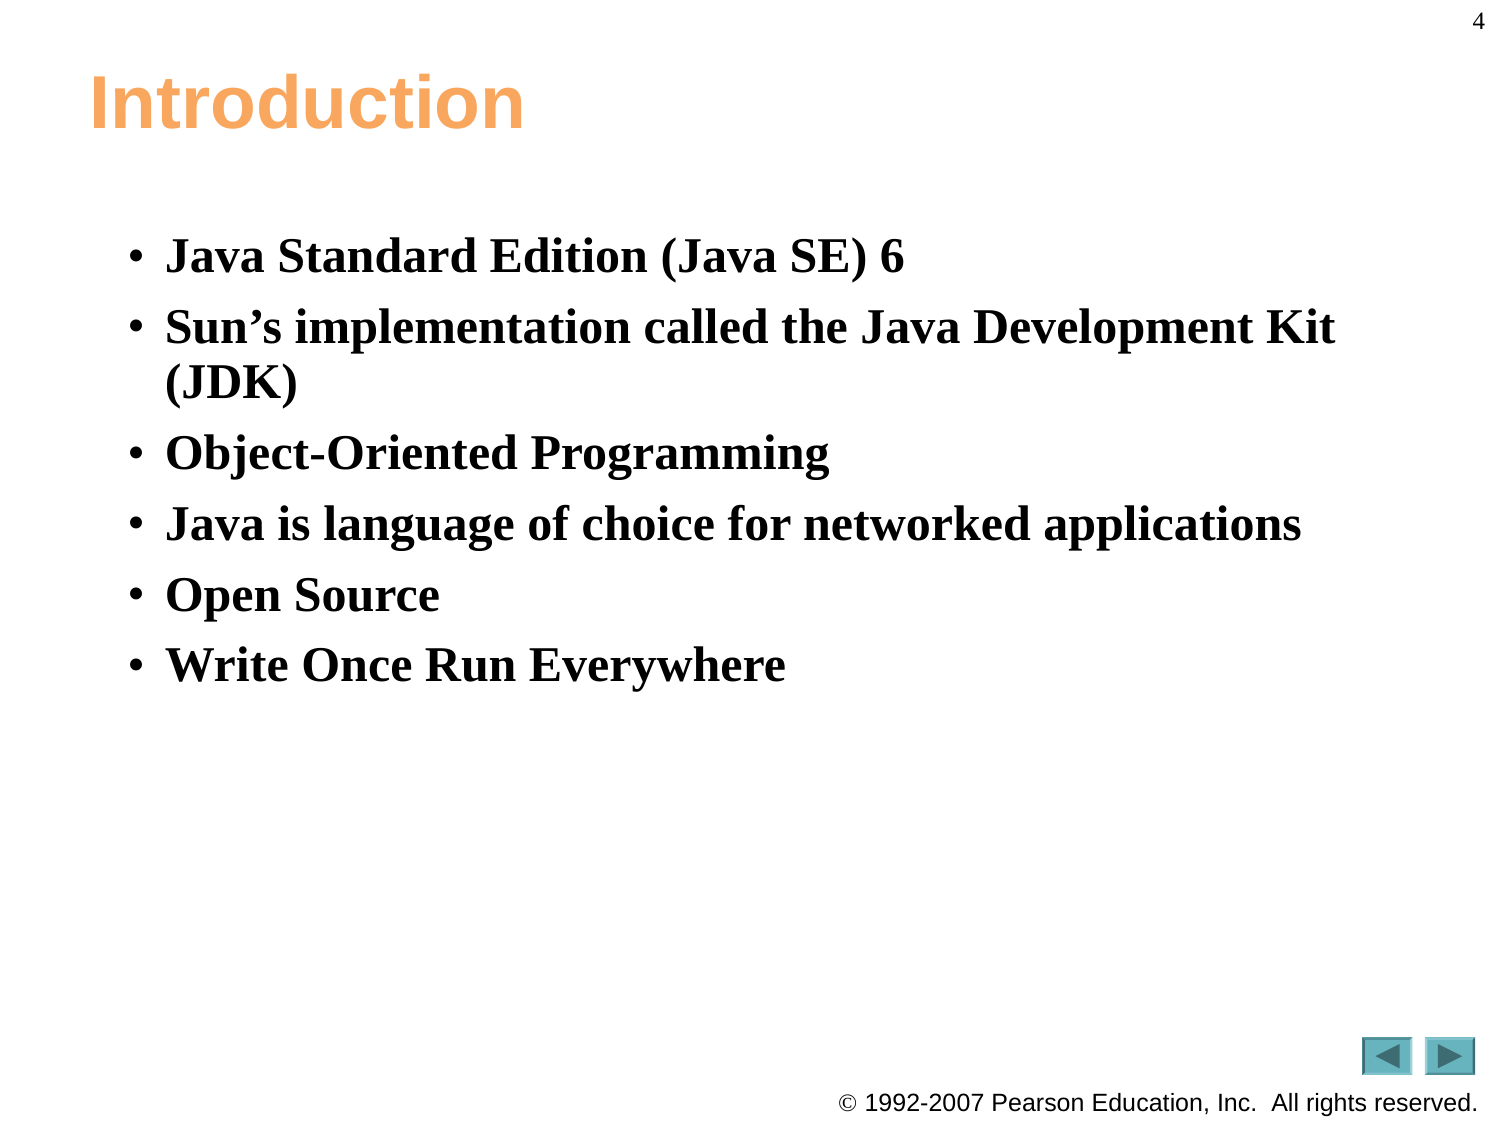

4
# Introduction
Java Standard Edition (Java SE) 6
Sun’s implementation called the Java Development Kit (JDK)
Object-Oriented Programming
Java is language of choice for networked applications
Open Source
Write Once Run Everywhere